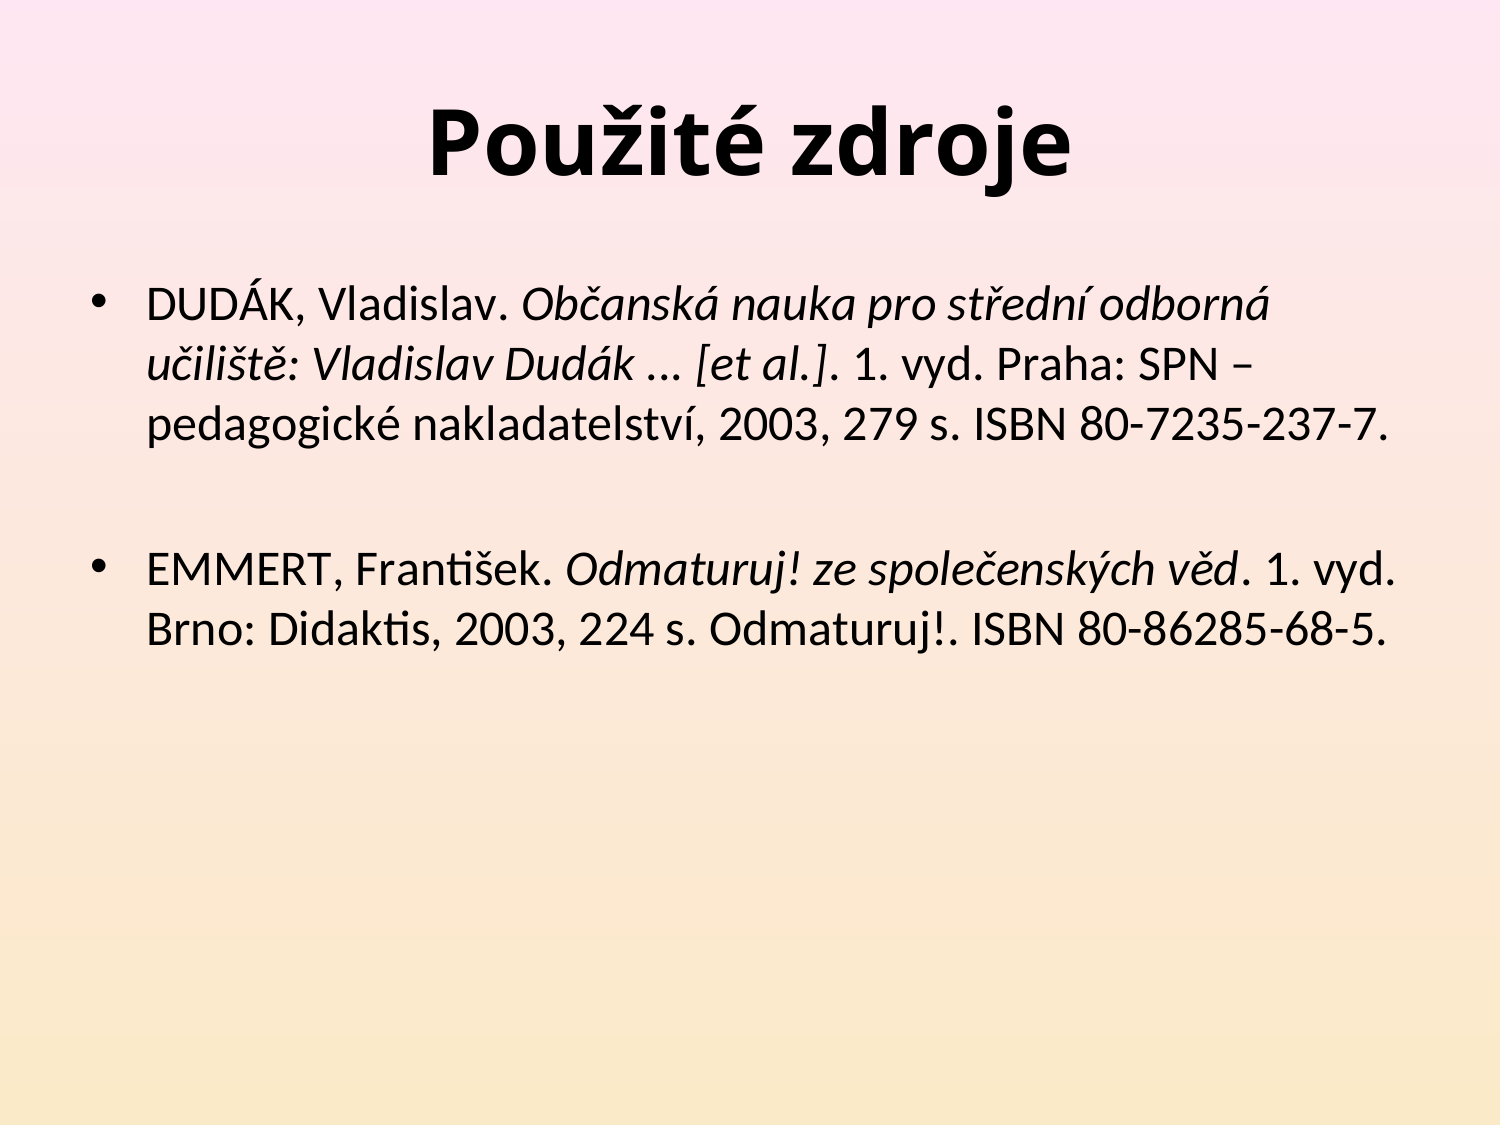

# Použité zdroje
DUDÁK, Vladislav. Občanská nauka pro střední odborná učiliště: Vladislav Dudák ... [et al.]. 1. vyd. Praha: SPN – pedagogické nakladatelství, 2003, 279 s. ISBN 80-7235-237-7.
EMMERT, František. Odmaturuj! ze společenských věd. 1. vyd. Brno: Didaktis, 2003, 224 s. Odmaturuj!. ISBN 80-86285-68-5.